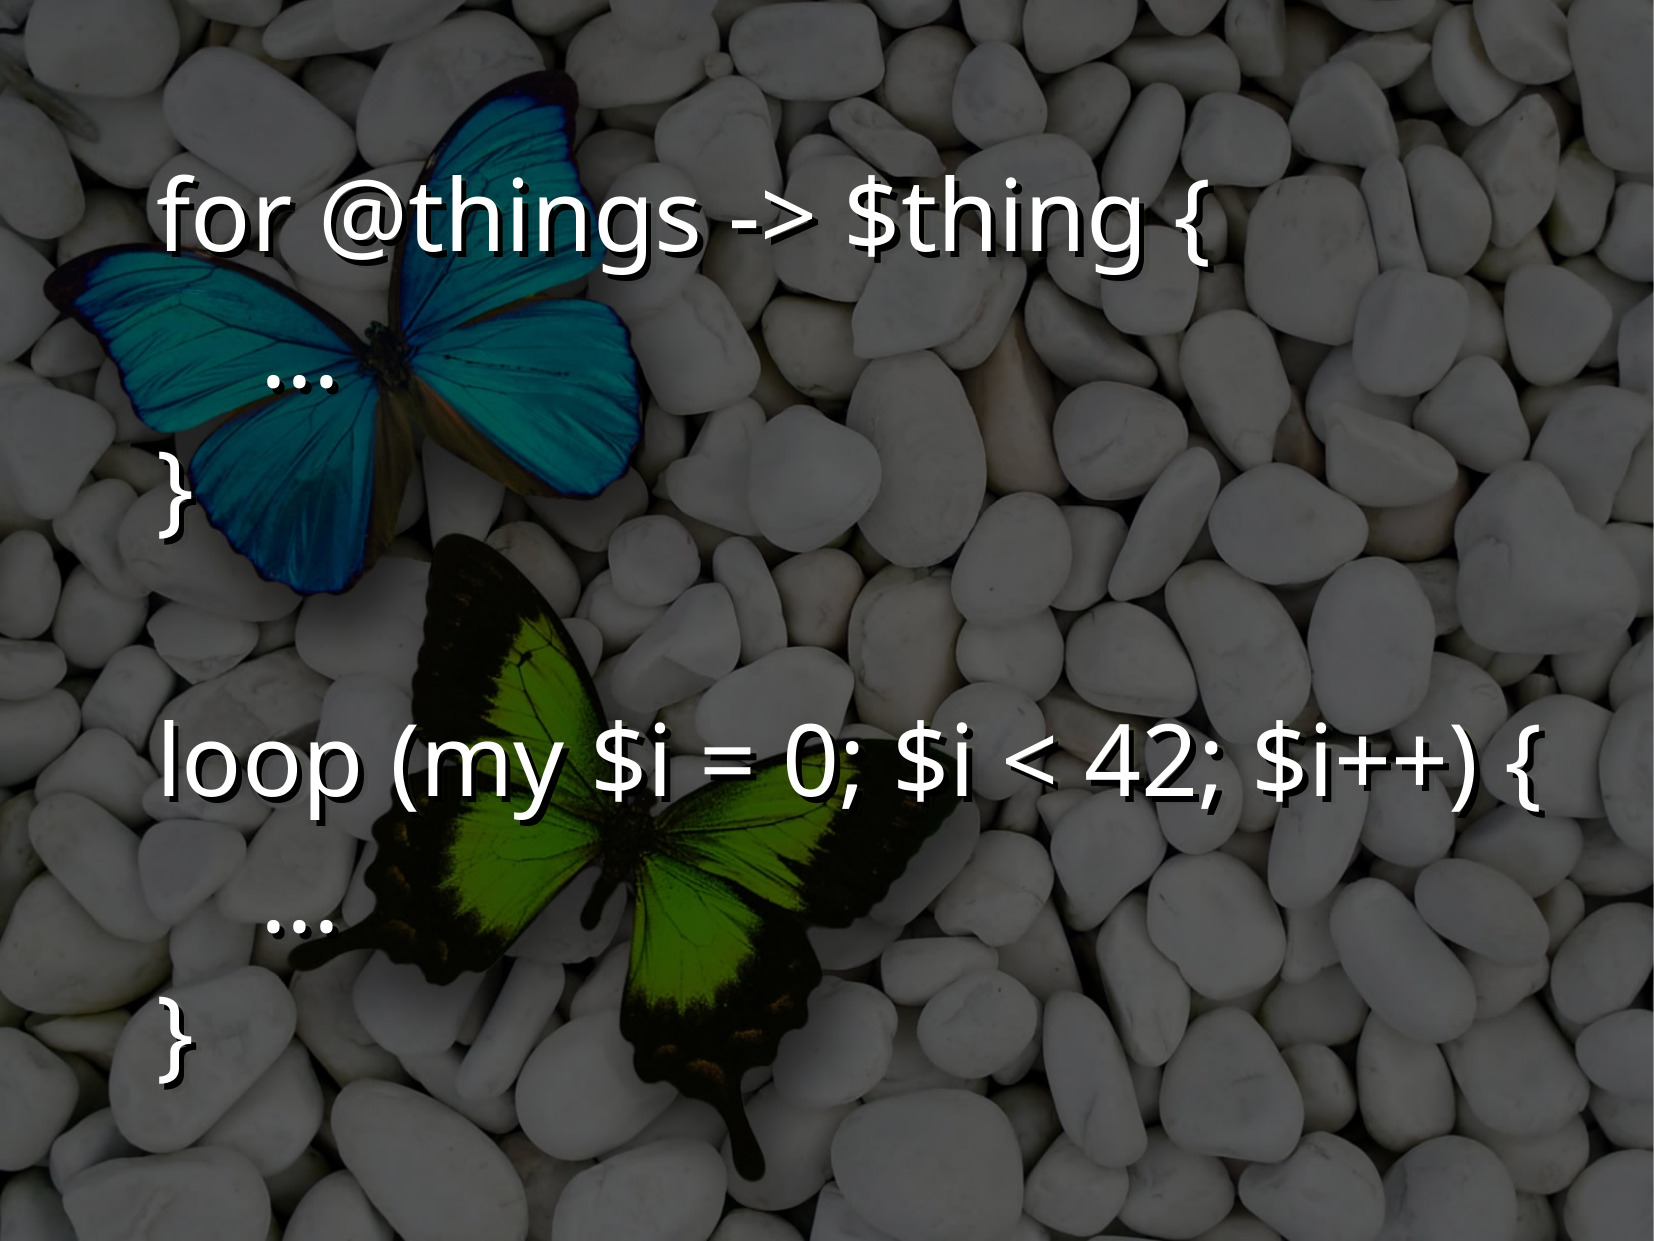

#
for @things -> $thing {
 ...
}
loop (my $i = 0; $i < 42; $i++) {
 ...
}